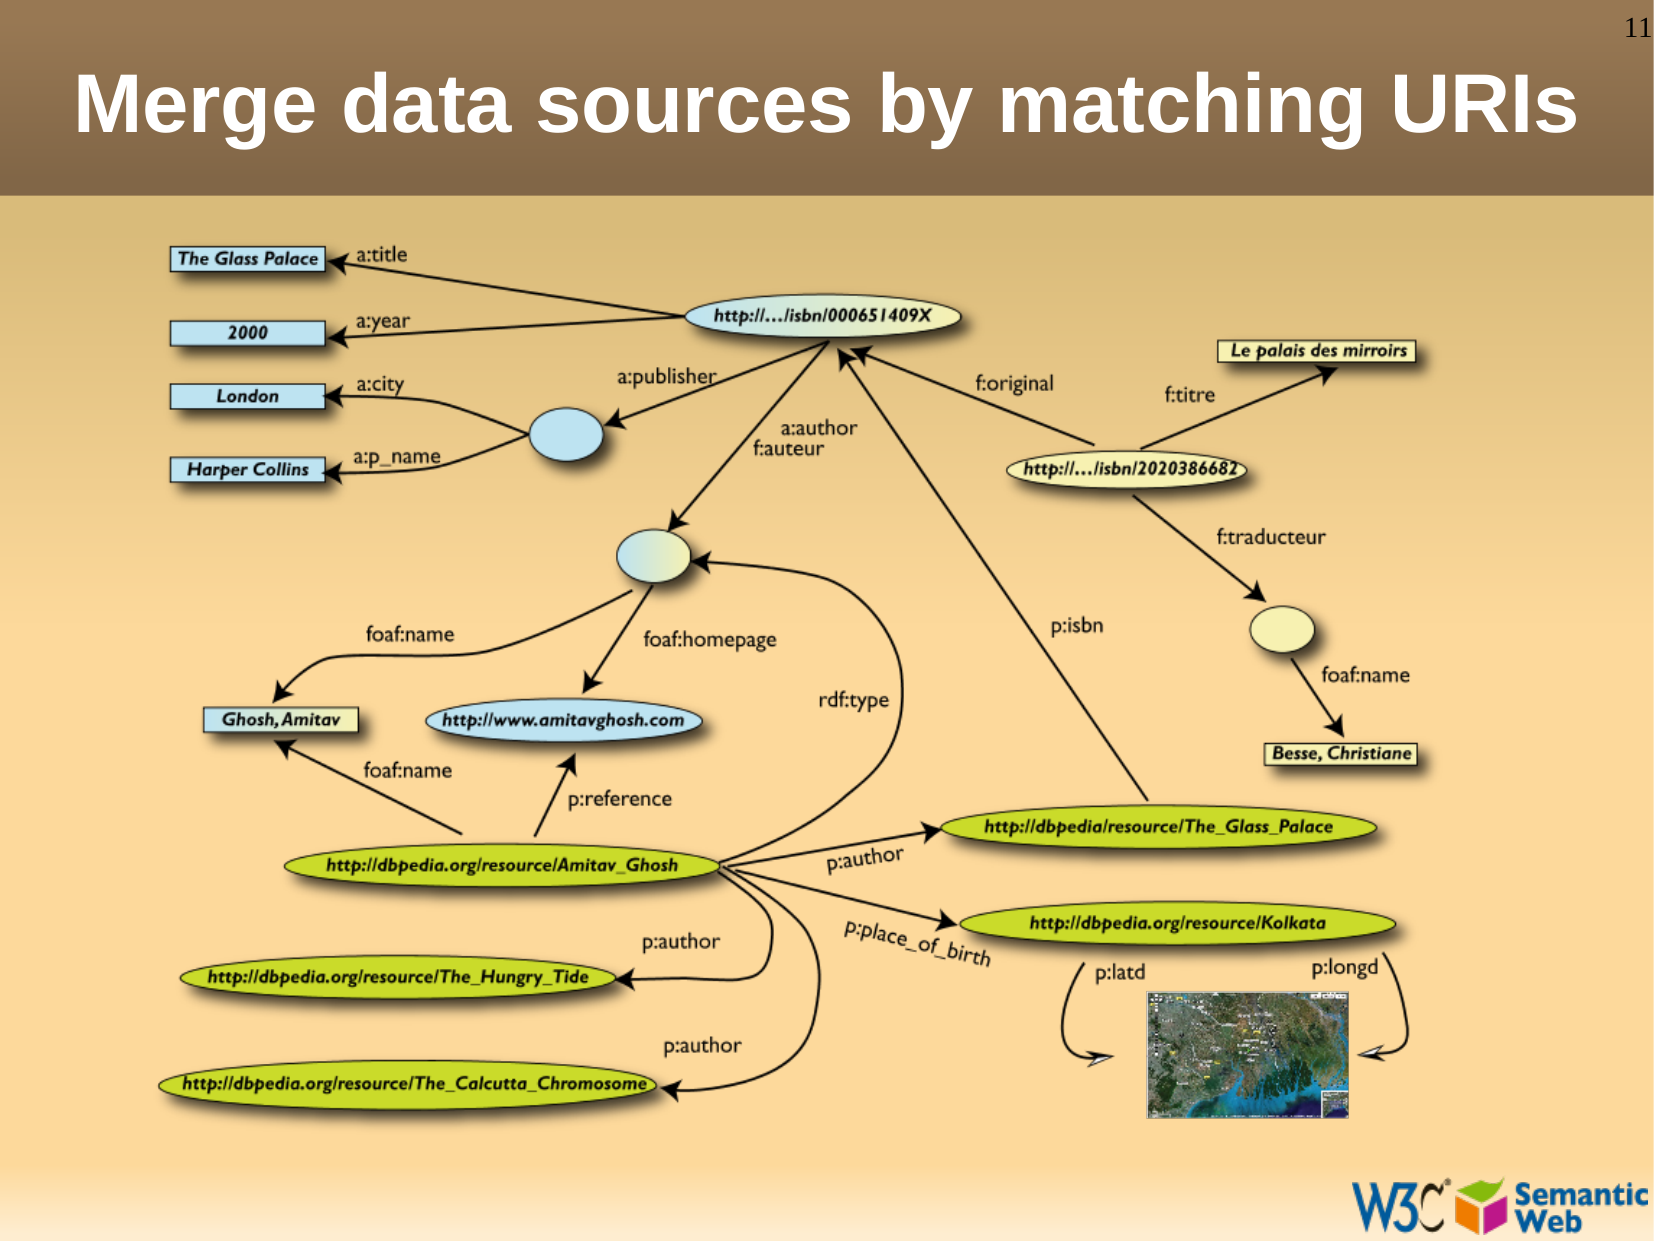

# Merge data sources by matching URIs
11